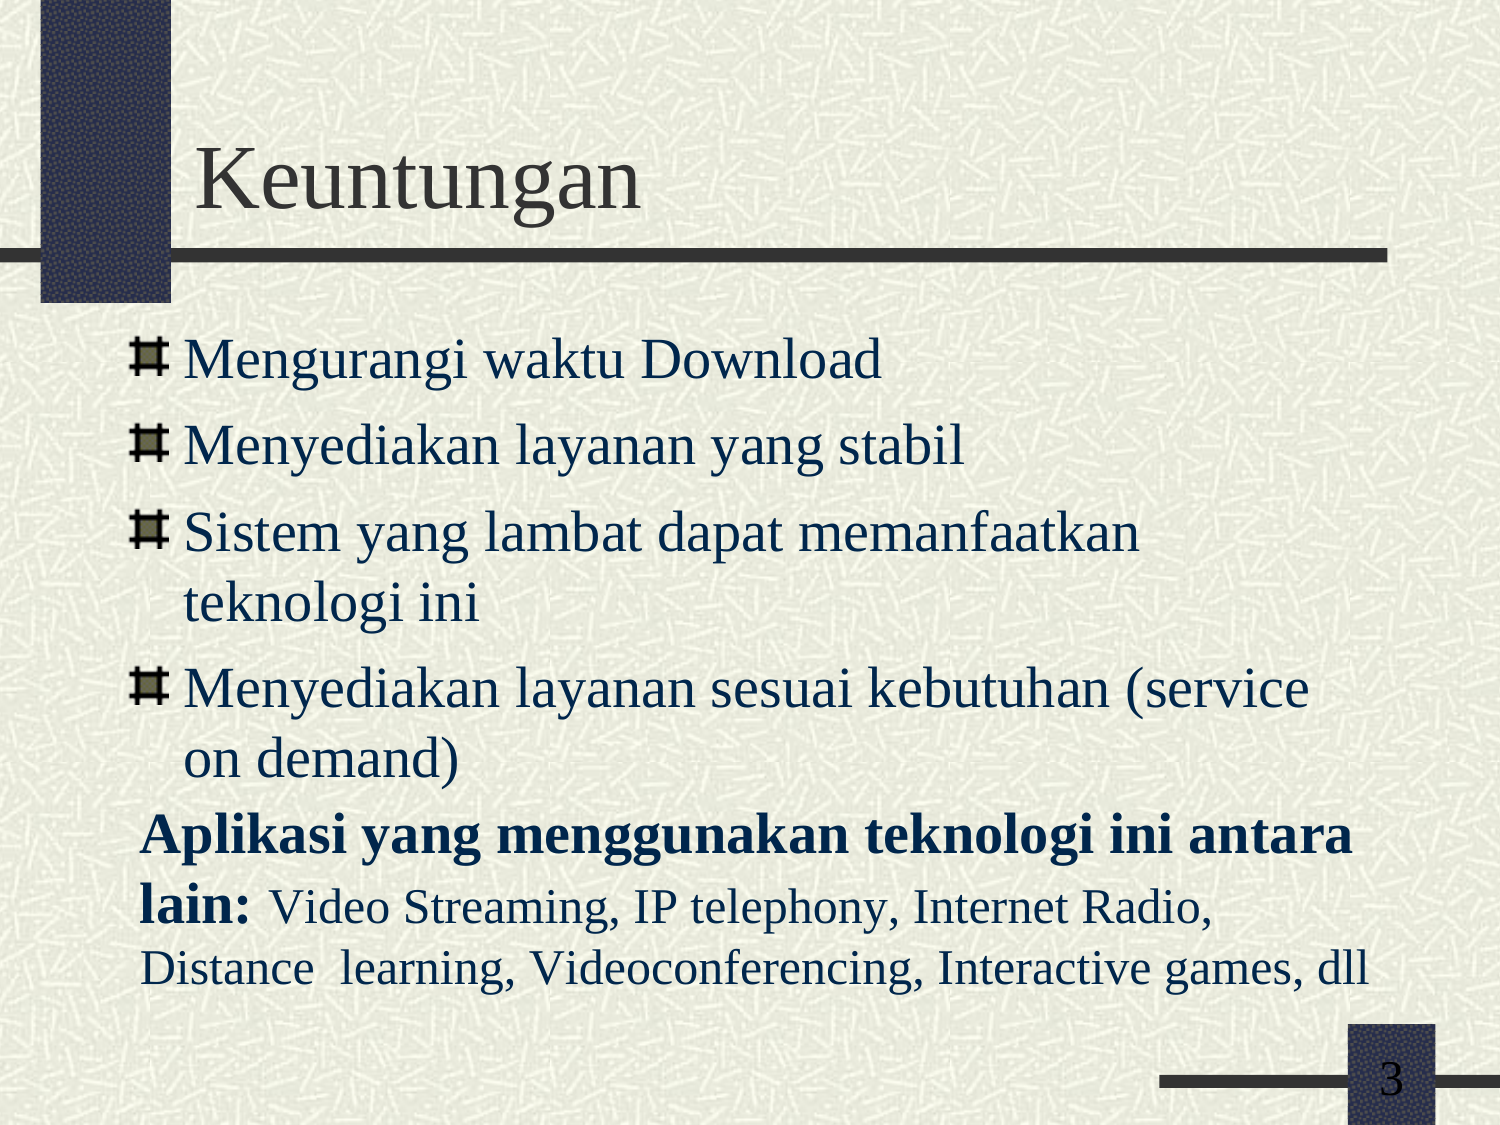

# Keuntungan
Mengurangi waktu Download
Menyediakan layanan yang stabil
Sistem yang lambat dapat memanfaatkan teknologi ini
Menyediakan layanan sesuai kebutuhan (service on demand)
Aplikasi yang menggunakan teknologi ini antara lain: Video Streaming, IP telephony, Internet Radio, Distance learning, Videoconferencing, Interactive games, dll
3